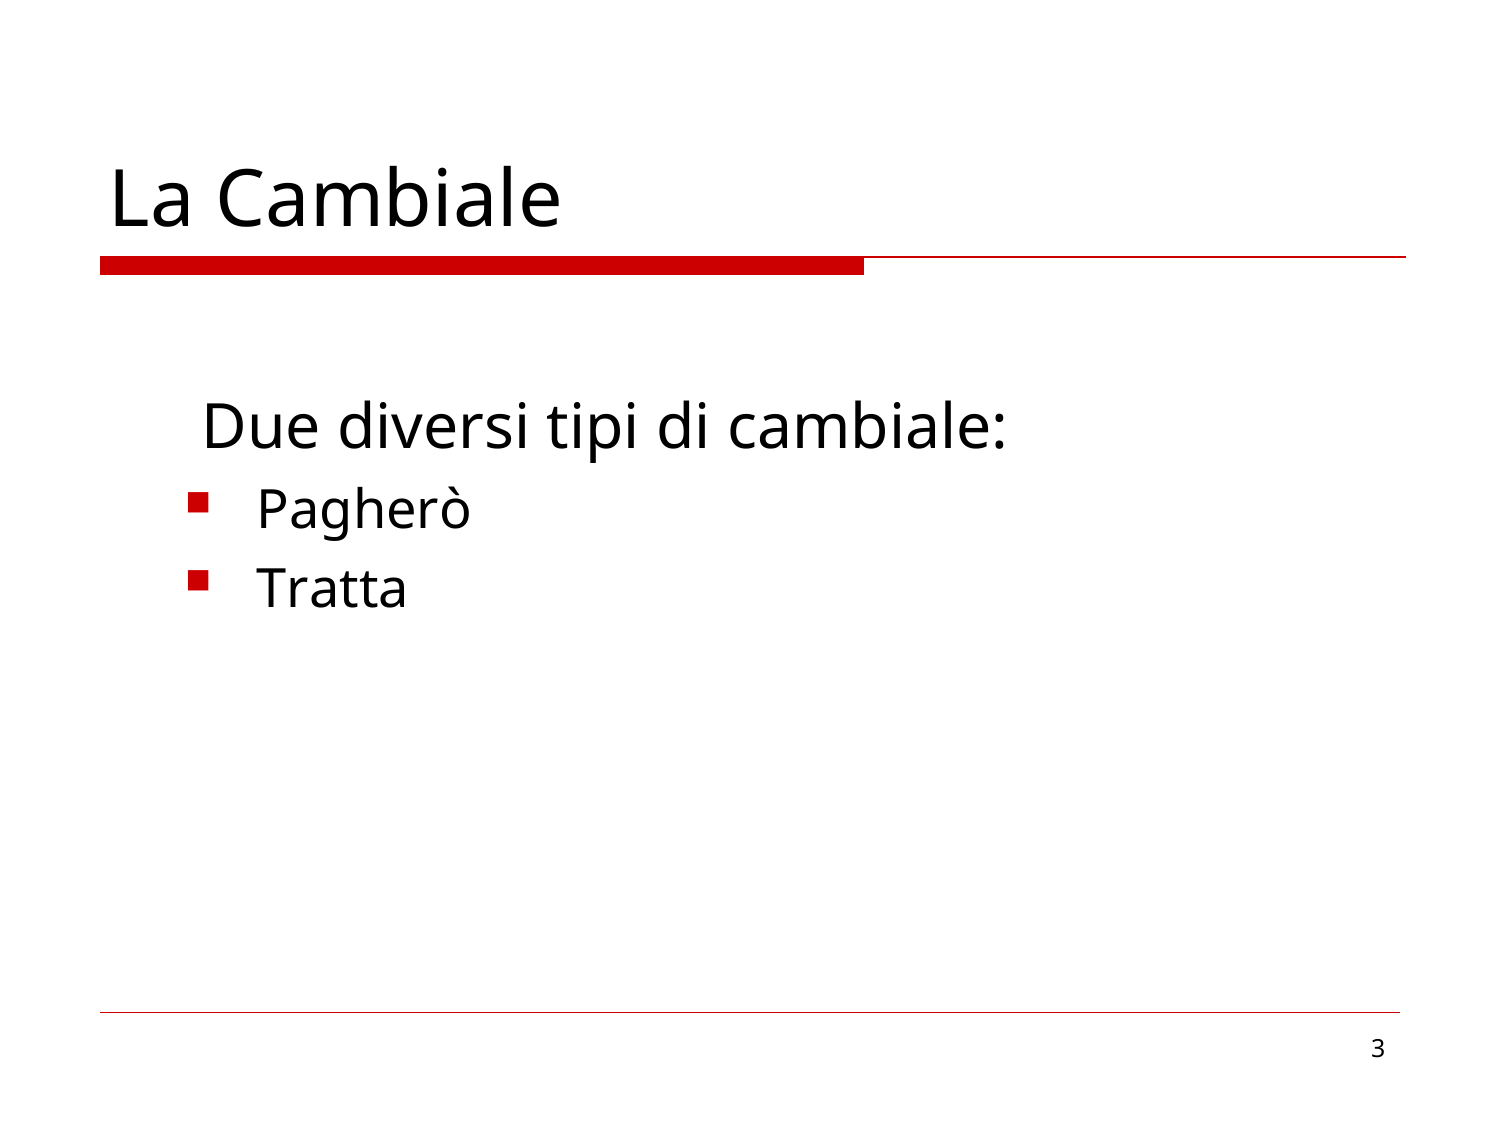

# La Cambiale
Due diversi tipi di cambiale:
Pagherò
Tratta
3